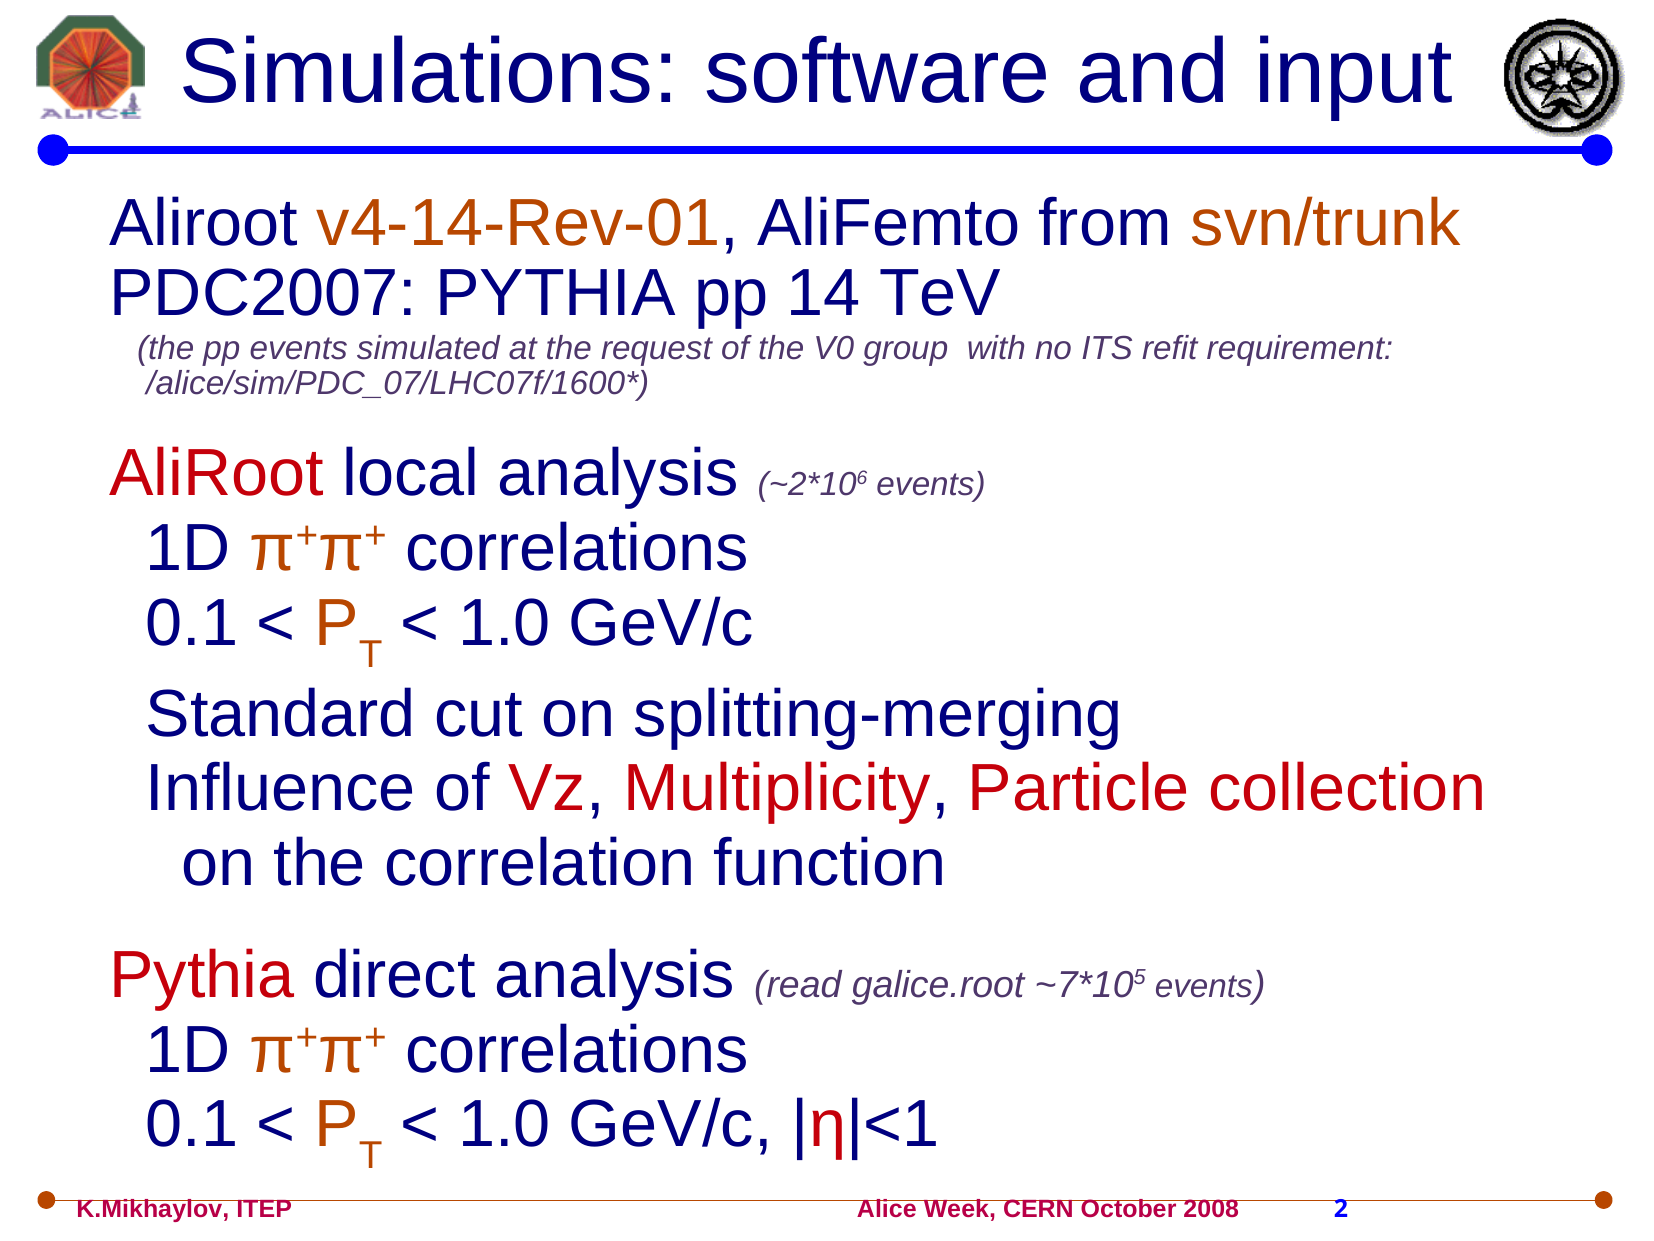

# Simulations: software and input
Aliroot v4-14-Rev-01, AliFemto from svn/trunk
PDC2007: PYTHIA pp 14 TeV
 (the pp events simulated at the request of the V0 group with no ITS refit requirement:
 /alice/sim/PDC_07/LHC07f/1600*)
AliRoot local analysis (~2*106 events)
1D π+π+ correlations
0.1 < PT < 1.0 GeV/c
Standard cut on splitting-merging
Influence of Vz, Multiplicity, Particle collection on the correlation function
Pythia direct analysis (read galice.root ~7*105 events)
1D π+π+ correlations
0.1 < PT < 1.0 GeV/c, |η|<1
K.Mikhaylov, ITEP Alice Week, CERN October 2008